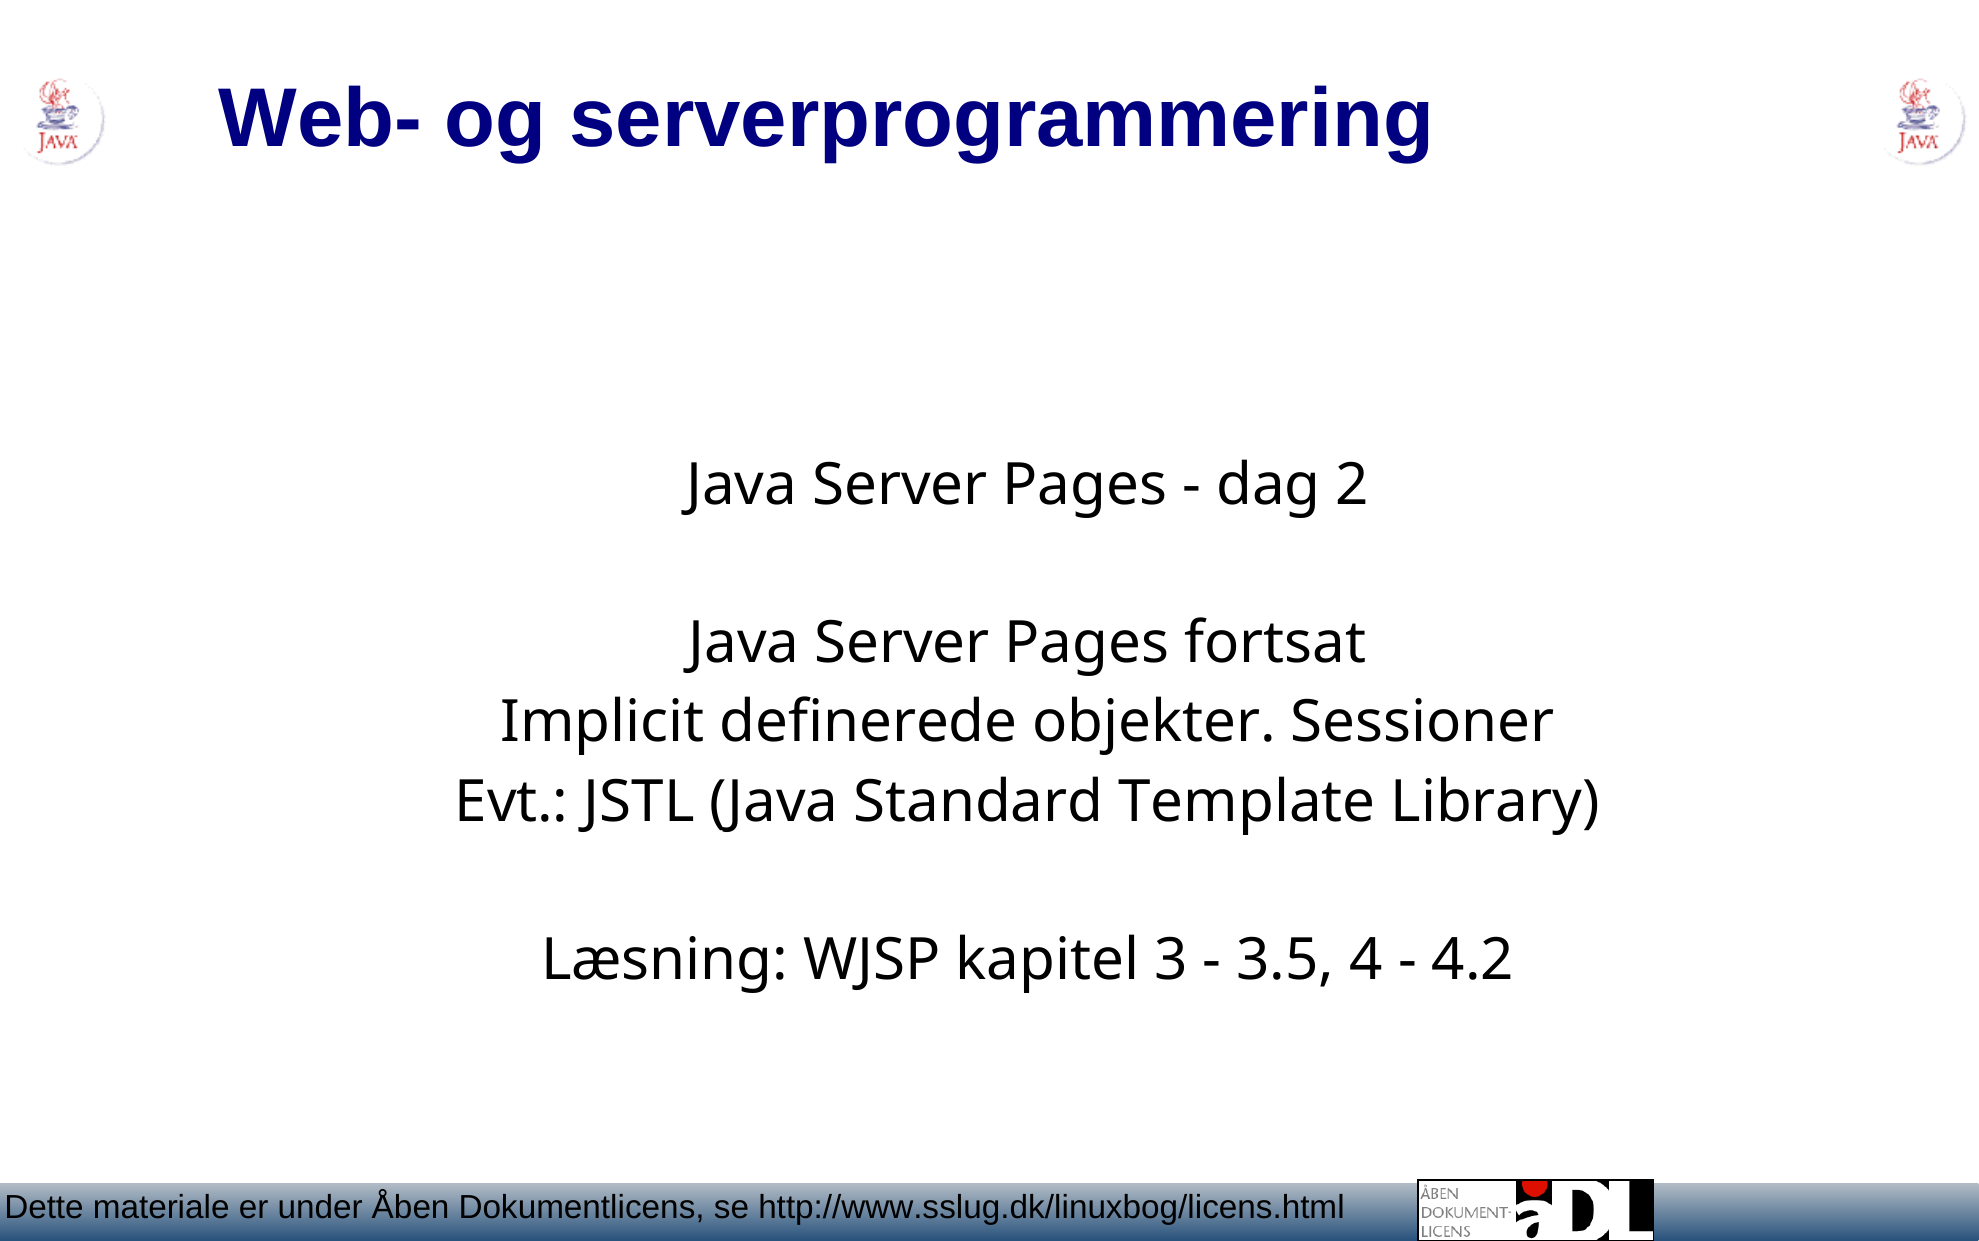

# Web- og serverprogrammering
Java Server Pages - dag 2
Java Server Pages fortsat
Implicit definerede objekter. Sessioner
Evt.: JSTL (Java Standard Template Library)
Læsning: WJSP kapitel 3 - 3.5, 4 - 4.2
Dette materiale er under Åben Dokumentlicens, se http://www.sslug.dk/linuxbog/licens.html